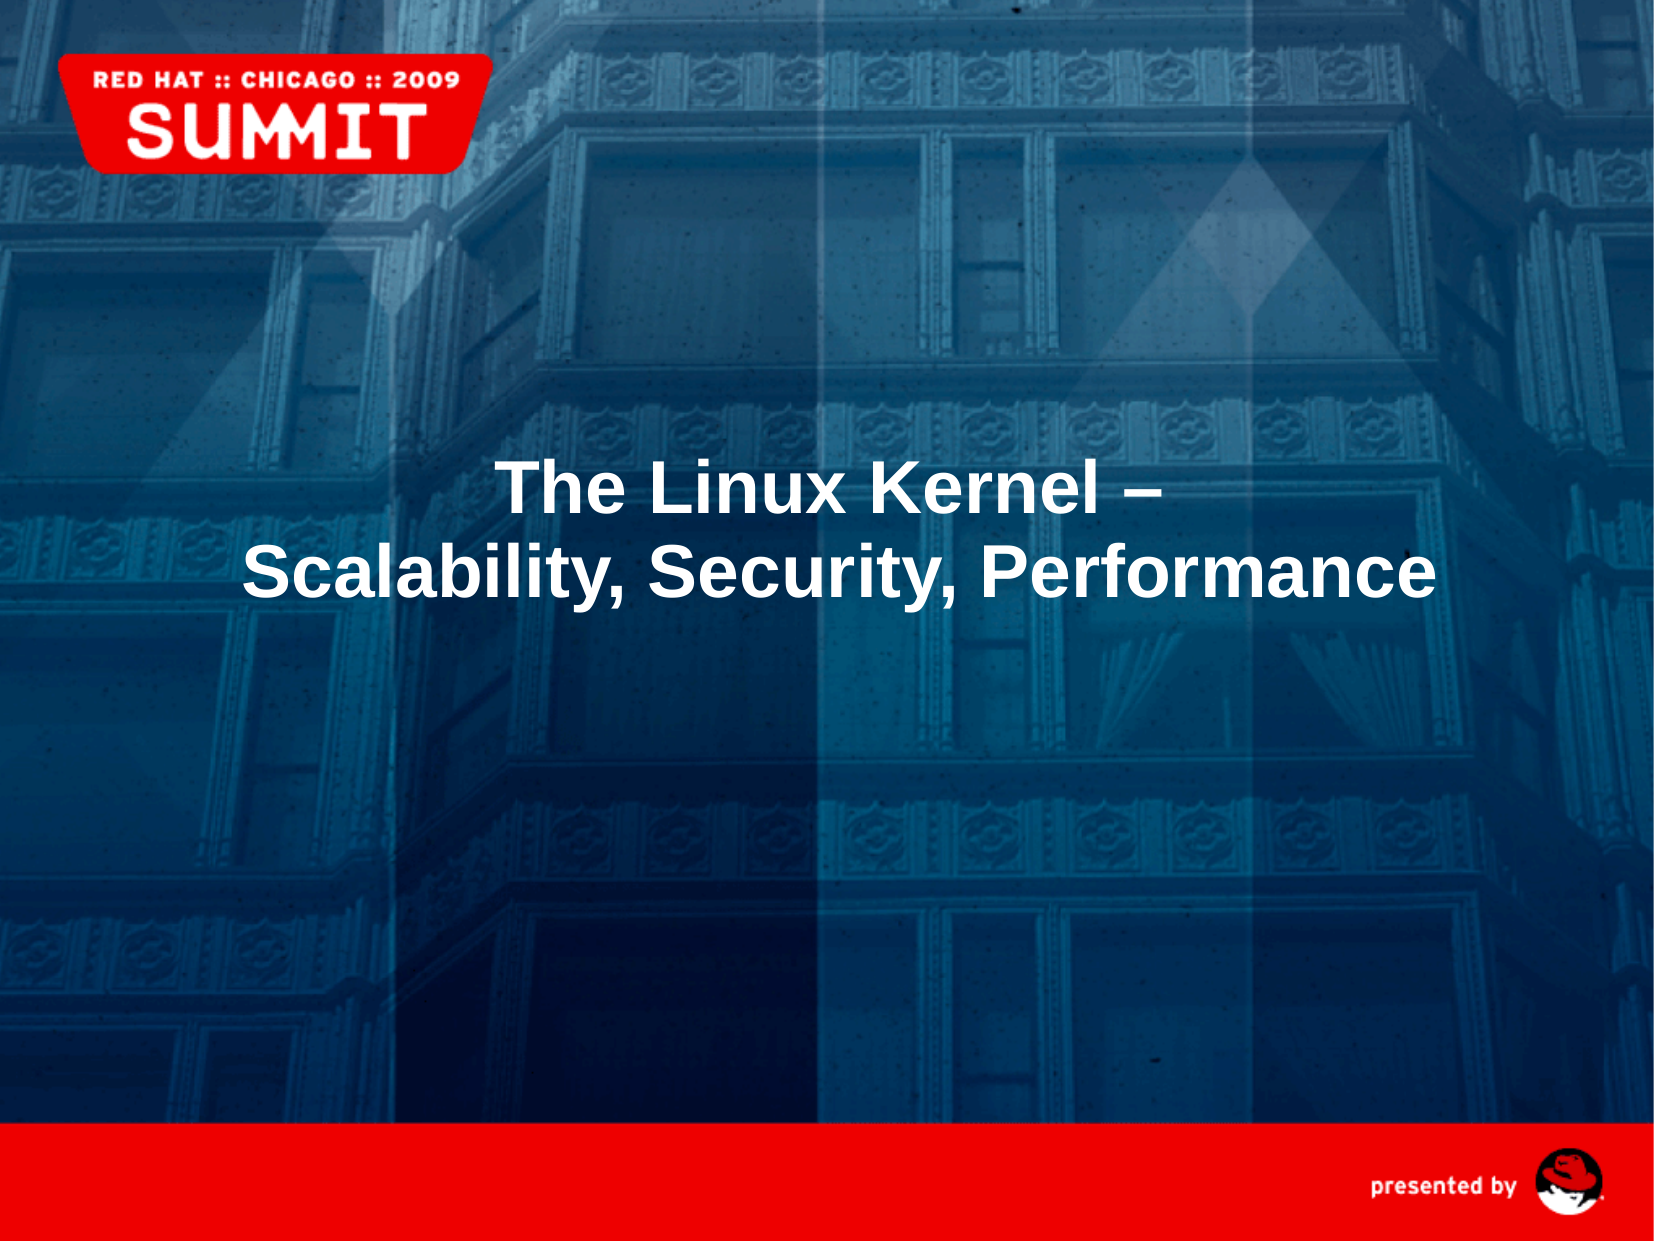

# The Linux Kernel –
Scalability, Security, Performance